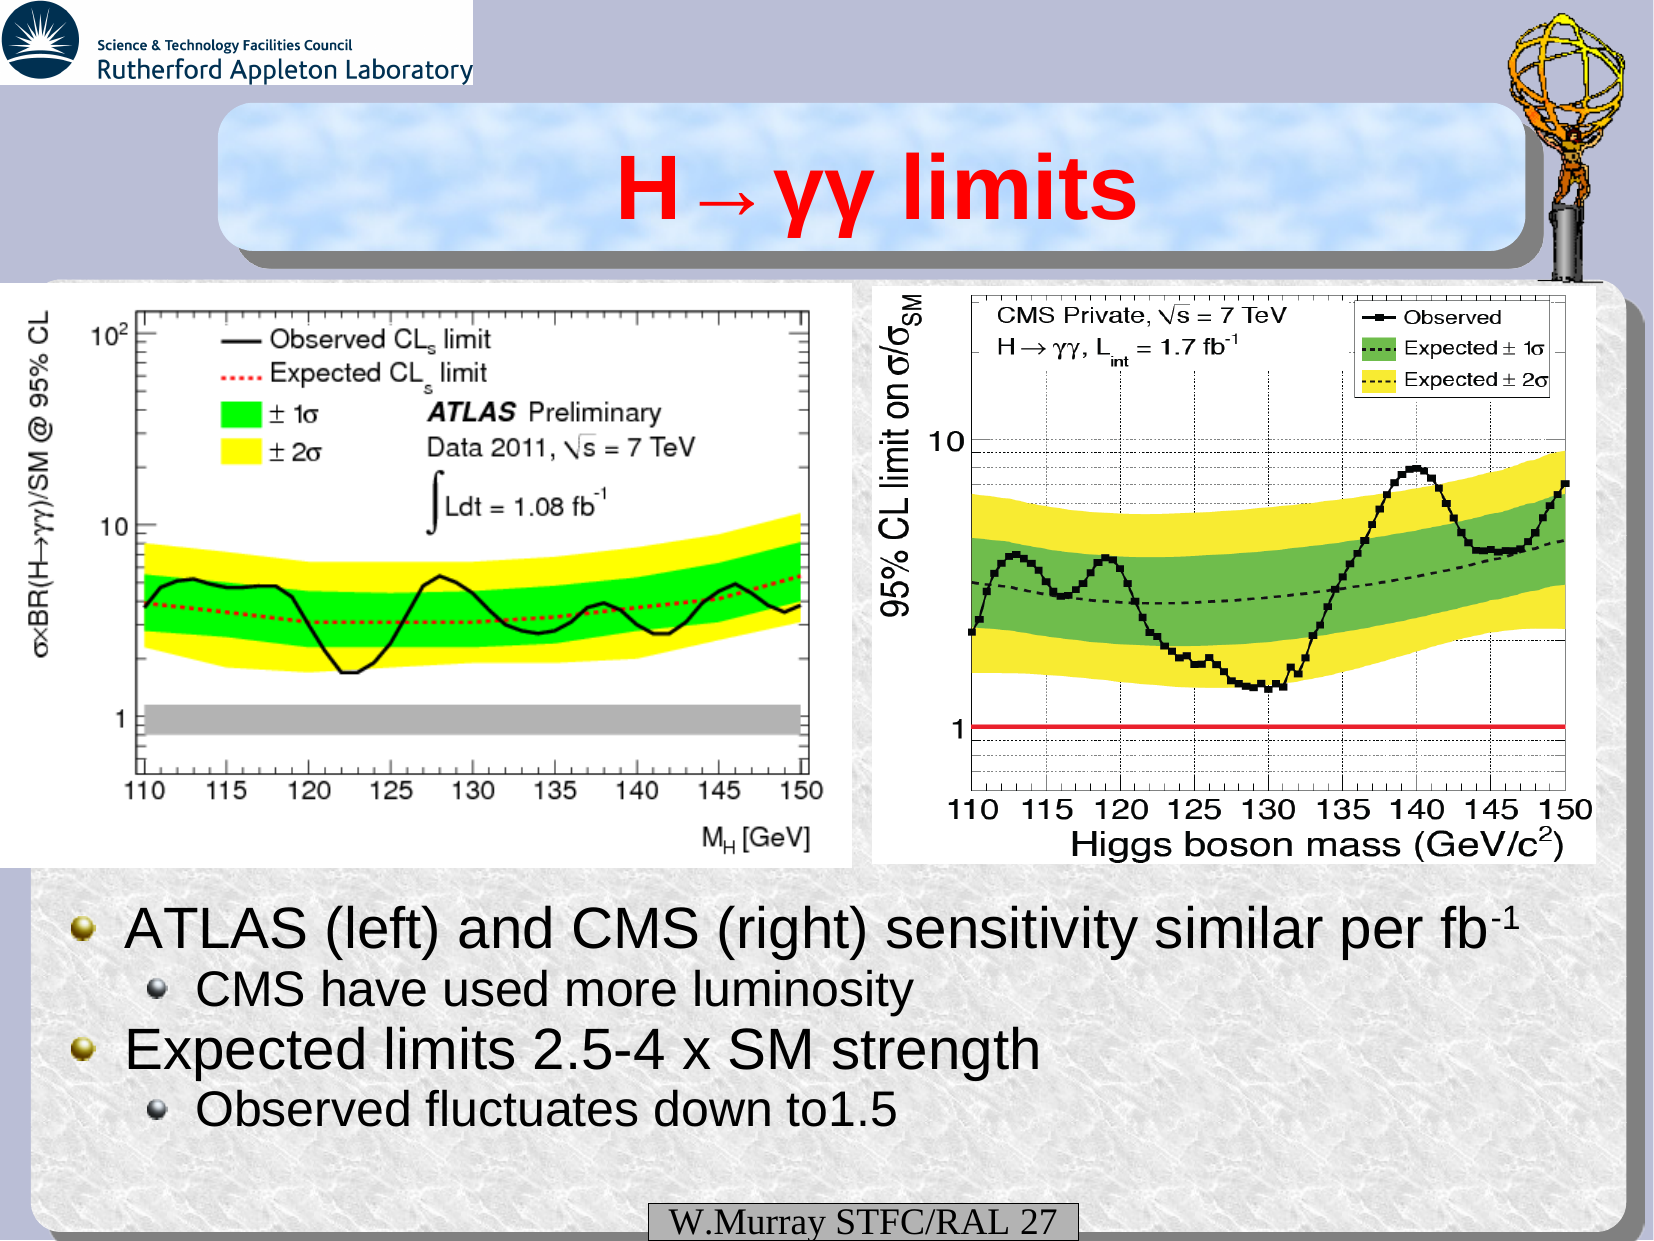

# H→γγ limits
ATLAS (left) and CMS (right) sensitivity similar per fb-1
CMS have used more luminosity
Expected limits 2.5-4 x SM strength
Observed fluctuates down to1.5